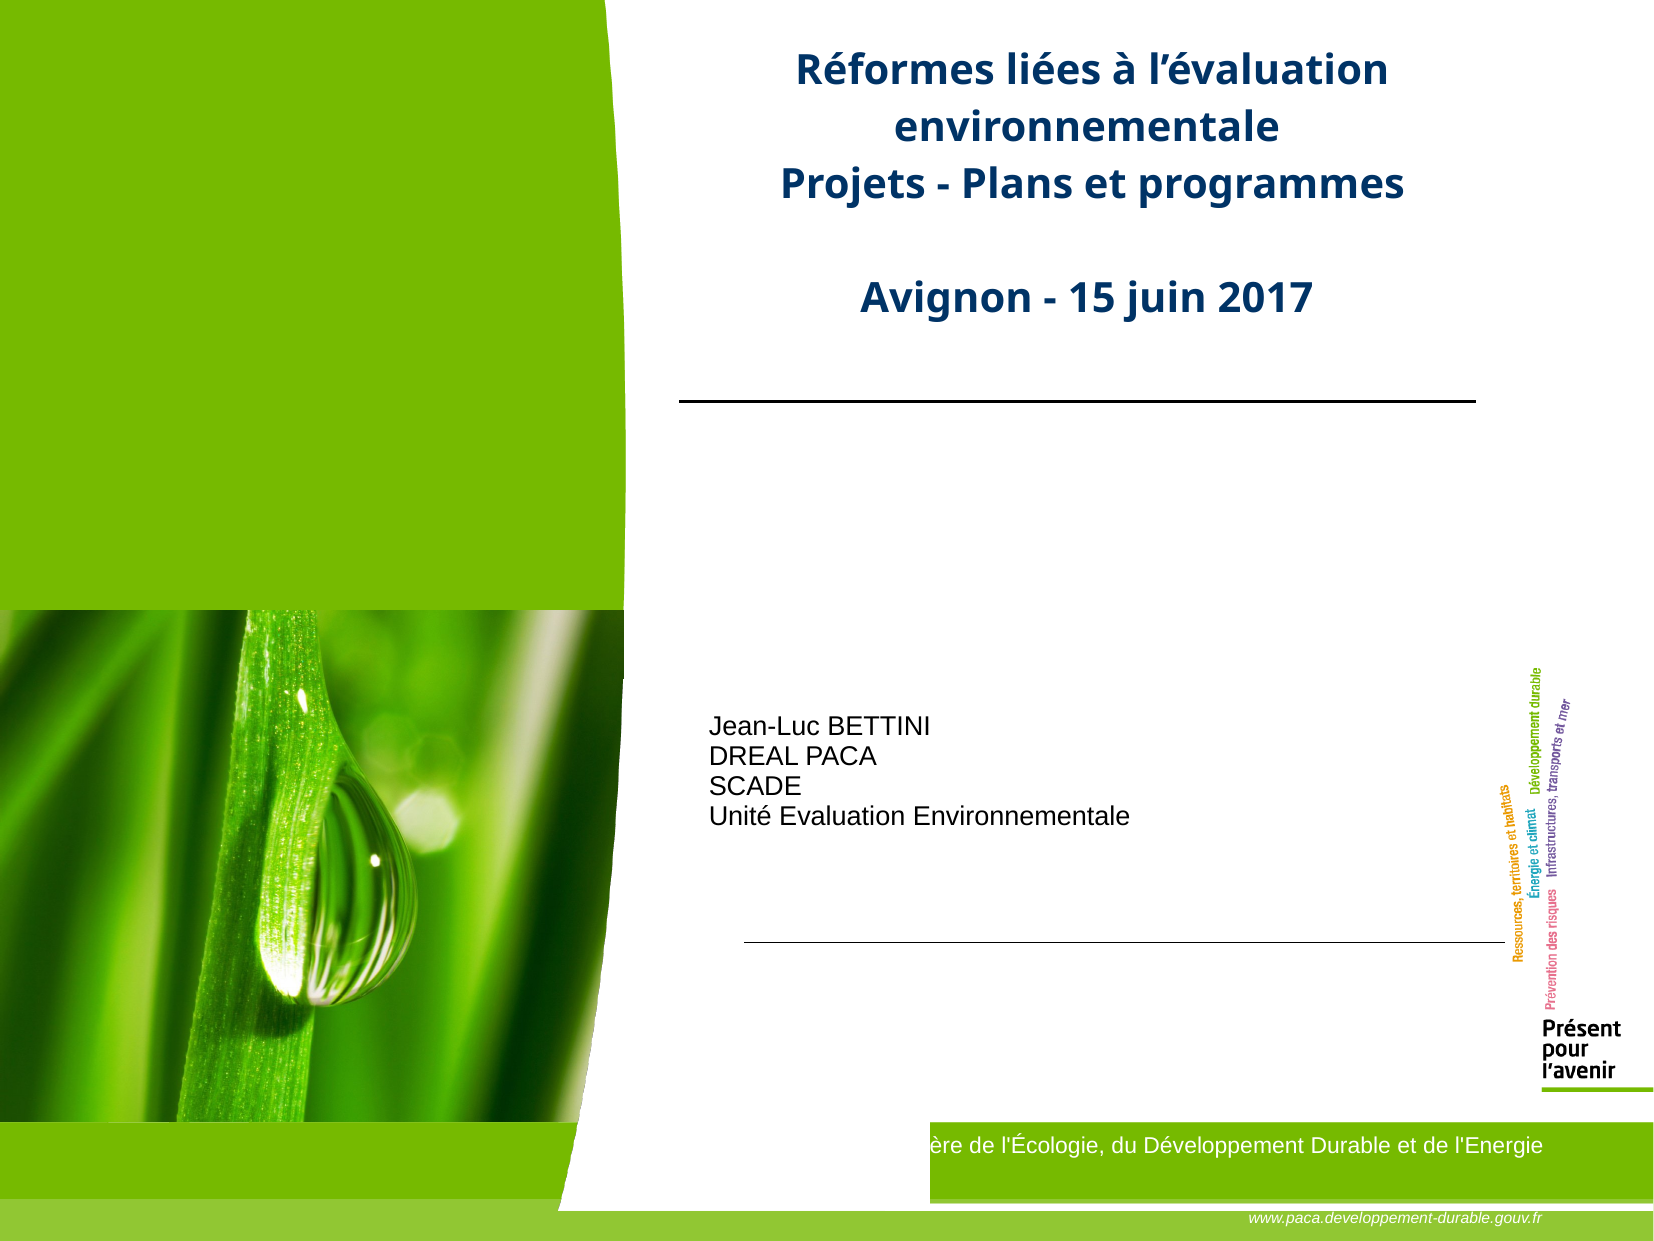

# Réformes liées à l’évaluation environnementale Projets - Plans et programmes Avignon - 15 juin 2017
Jean-Luc BETTINI
DREAL PACA
SCADE
Unité Evaluation Environnementale
Ministère de l'Écologie, du Développement Durable et de l'Energie
www.paca.developpement-durable.gouv.fr